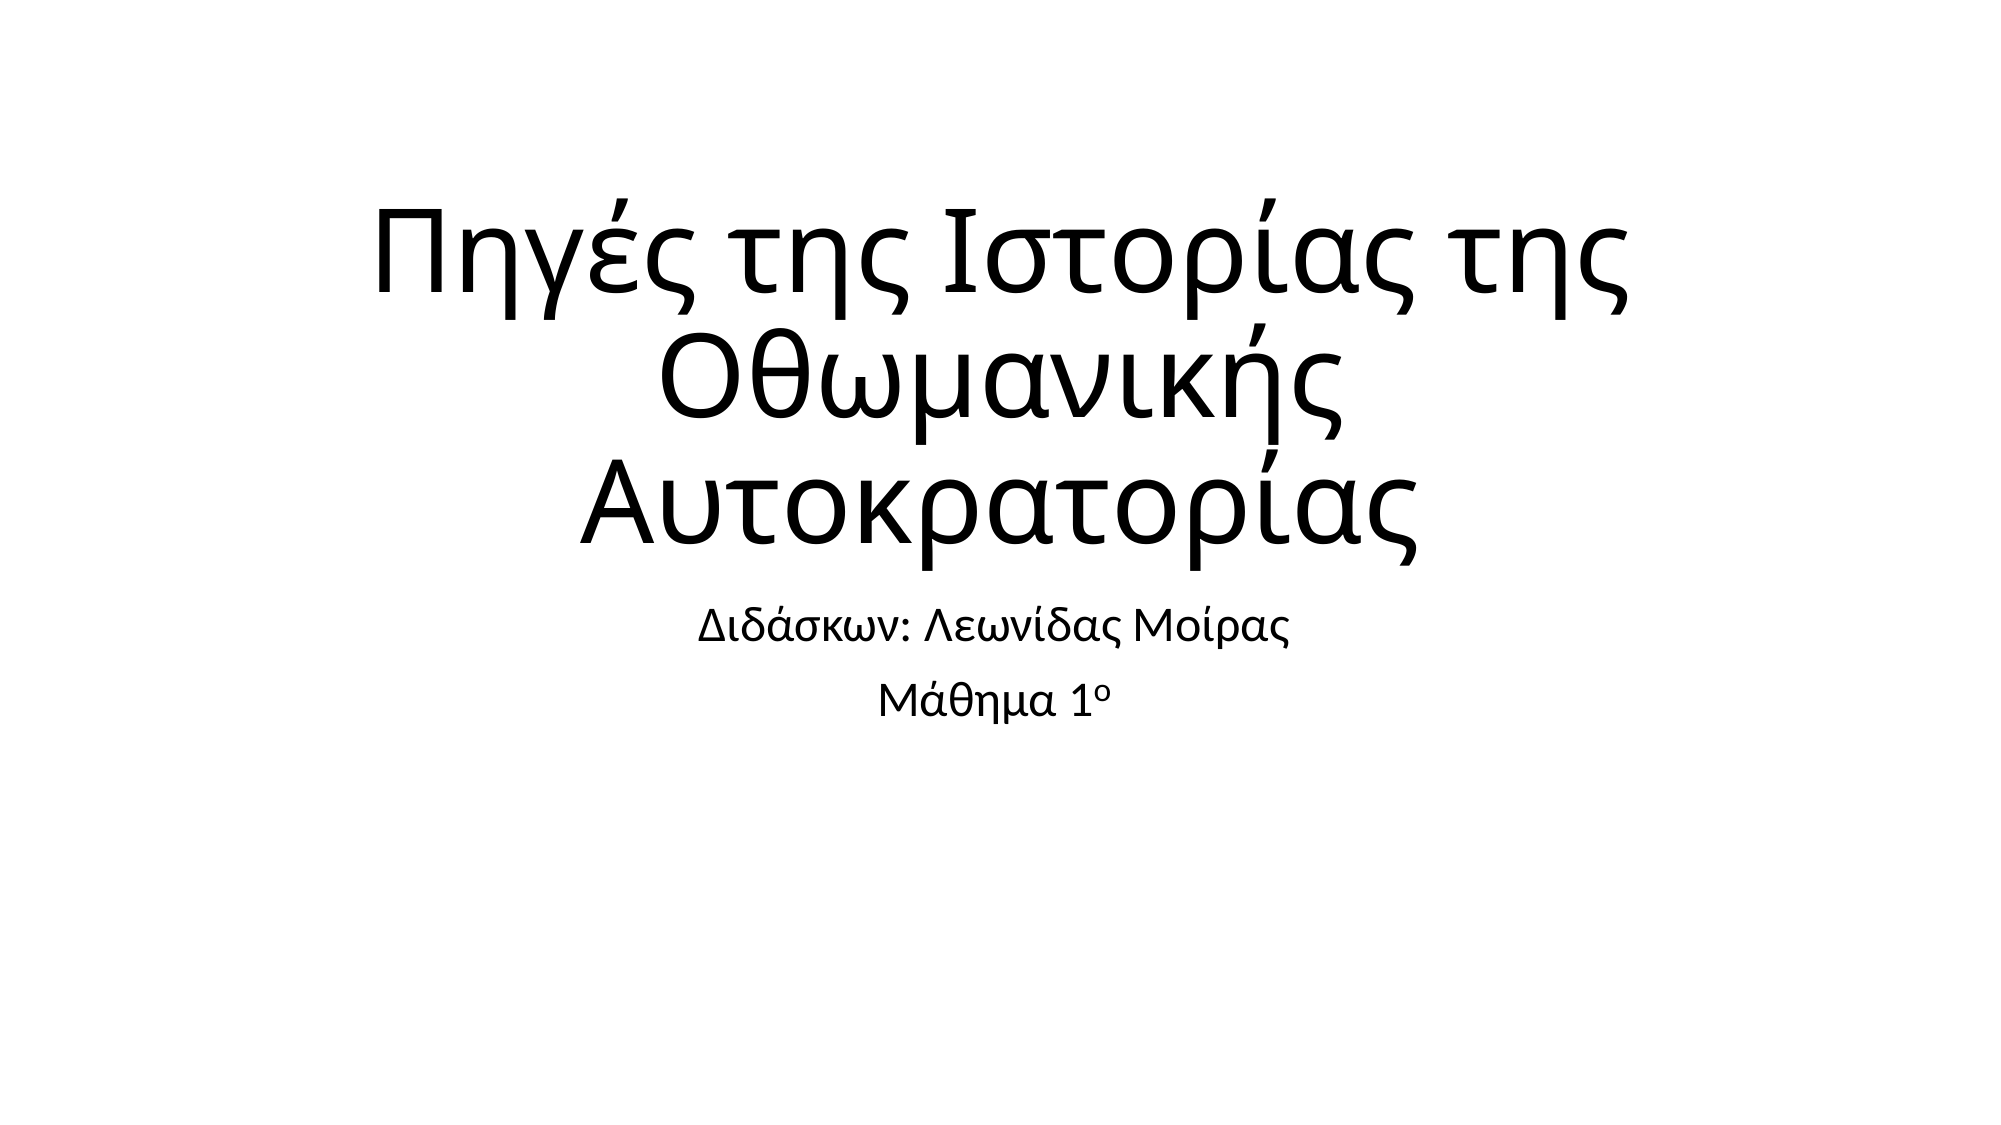

# Πηγές της Ιστορίας της Οθωμανικής Αυτοκρατορίας
Διδάσκων: Λεωνίδας Μοίρας
Μάθημα 1ο